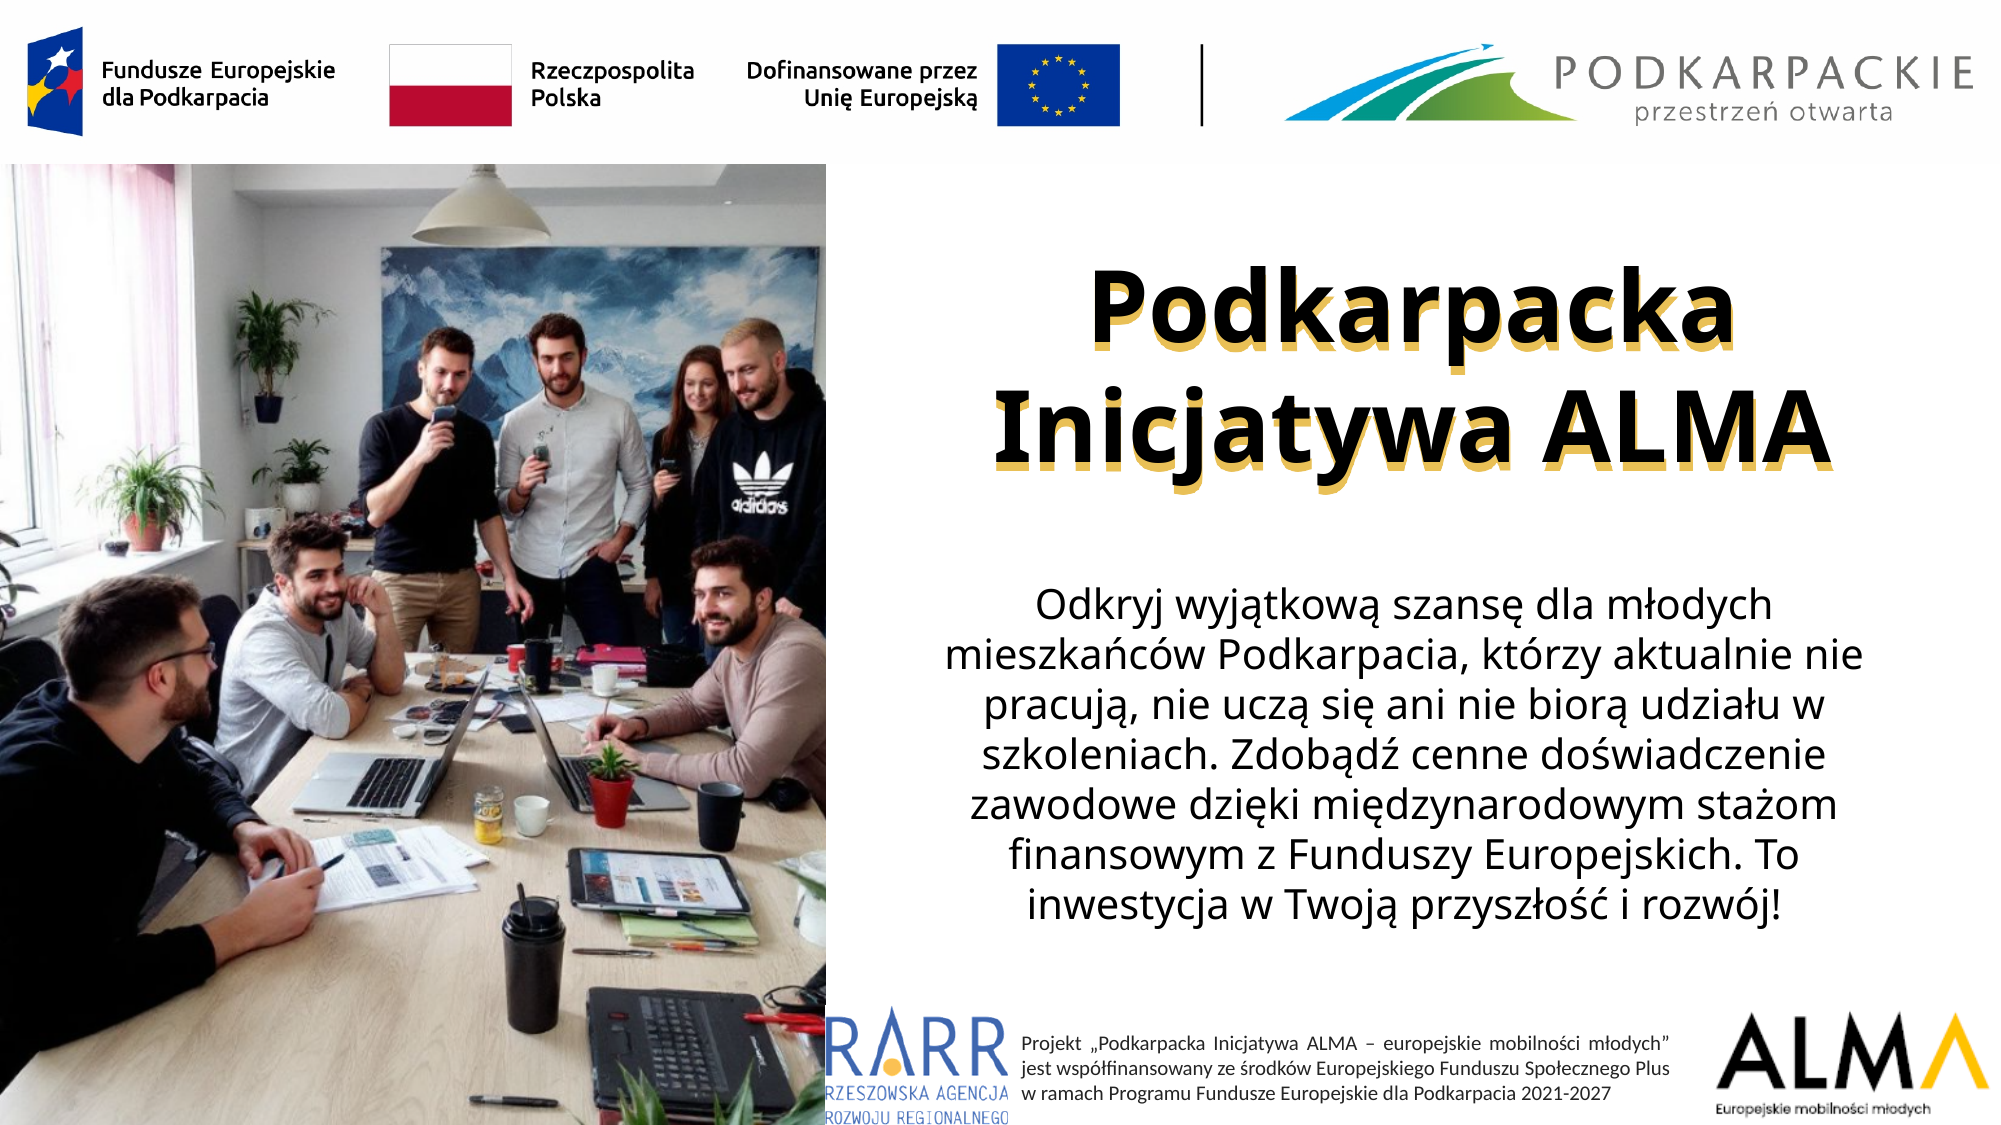

Podkarpacka
Inicjatywa ALMA
Odkryj wyjątkową szansę dla młodych mieszkańców Podkarpacia, którzy aktualnie nie pracują, nie uczą się ani nie biorą udziału w szkoleniach. Zdobądź cenne doświadczenie zawodowe dzięki międzynarodowym stażom finansowym z Funduszy Europejskich. To inwestycja w Twoją przyszłość i rozwój!
Projekt „Podkarpacka Inicjatywa ALMA – europejskie mobilności młodych”
jest współfinansowany ze środków Europejskiego Funduszu Społecznego Plus
w ramach Programu Fundusze Europejskie dla Podkarpacia 2021-2027